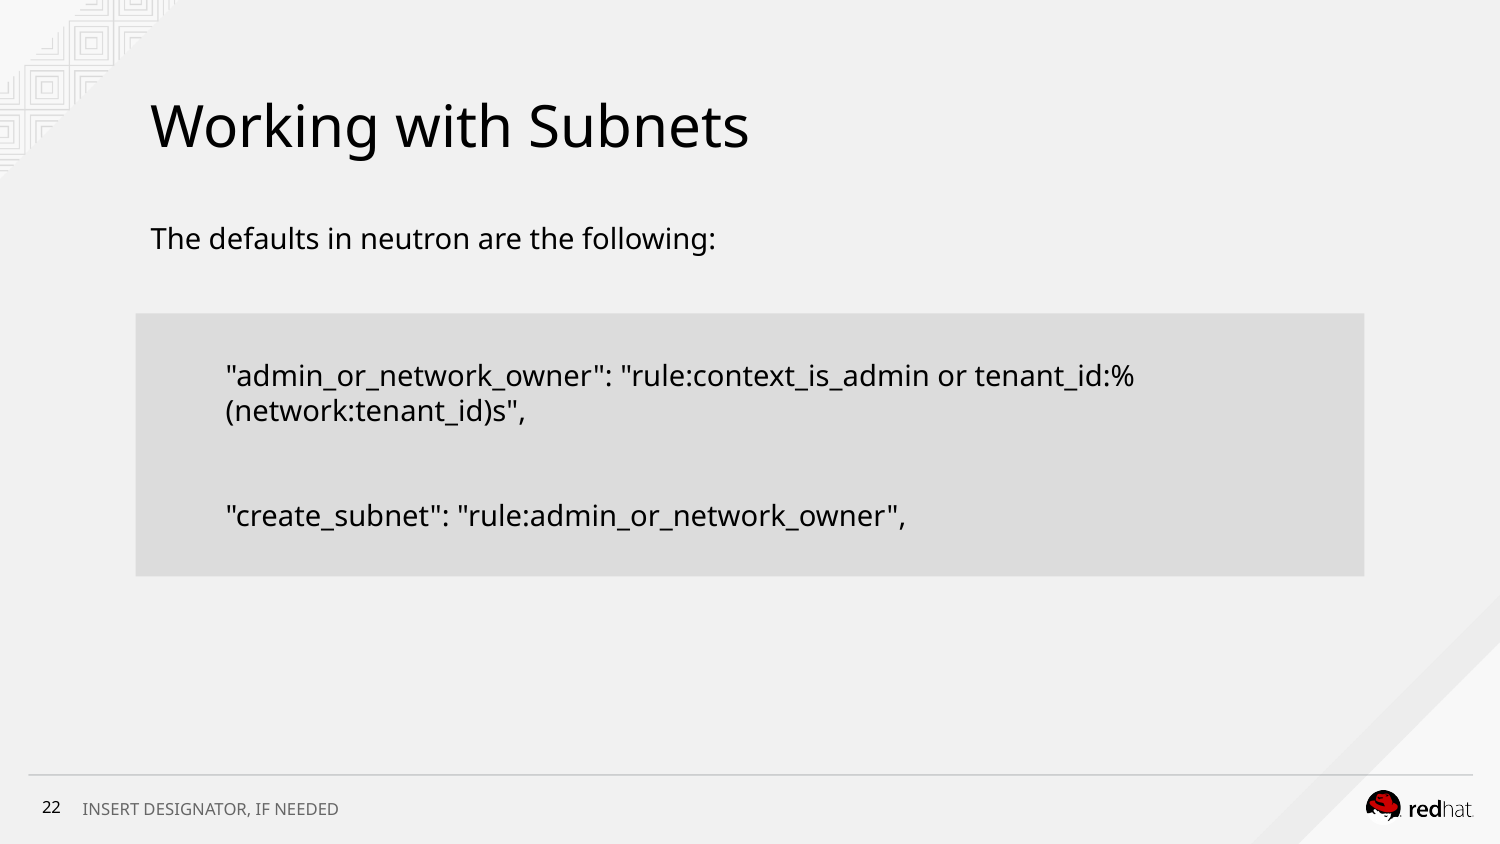

# Working with Subnets
The defaults in neutron are the following:
"admin_or_network_owner": "rule:context_is_admin or tenant_id:%(network:tenant_id)s",
"create_subnet": "rule:admin_or_network_owner",